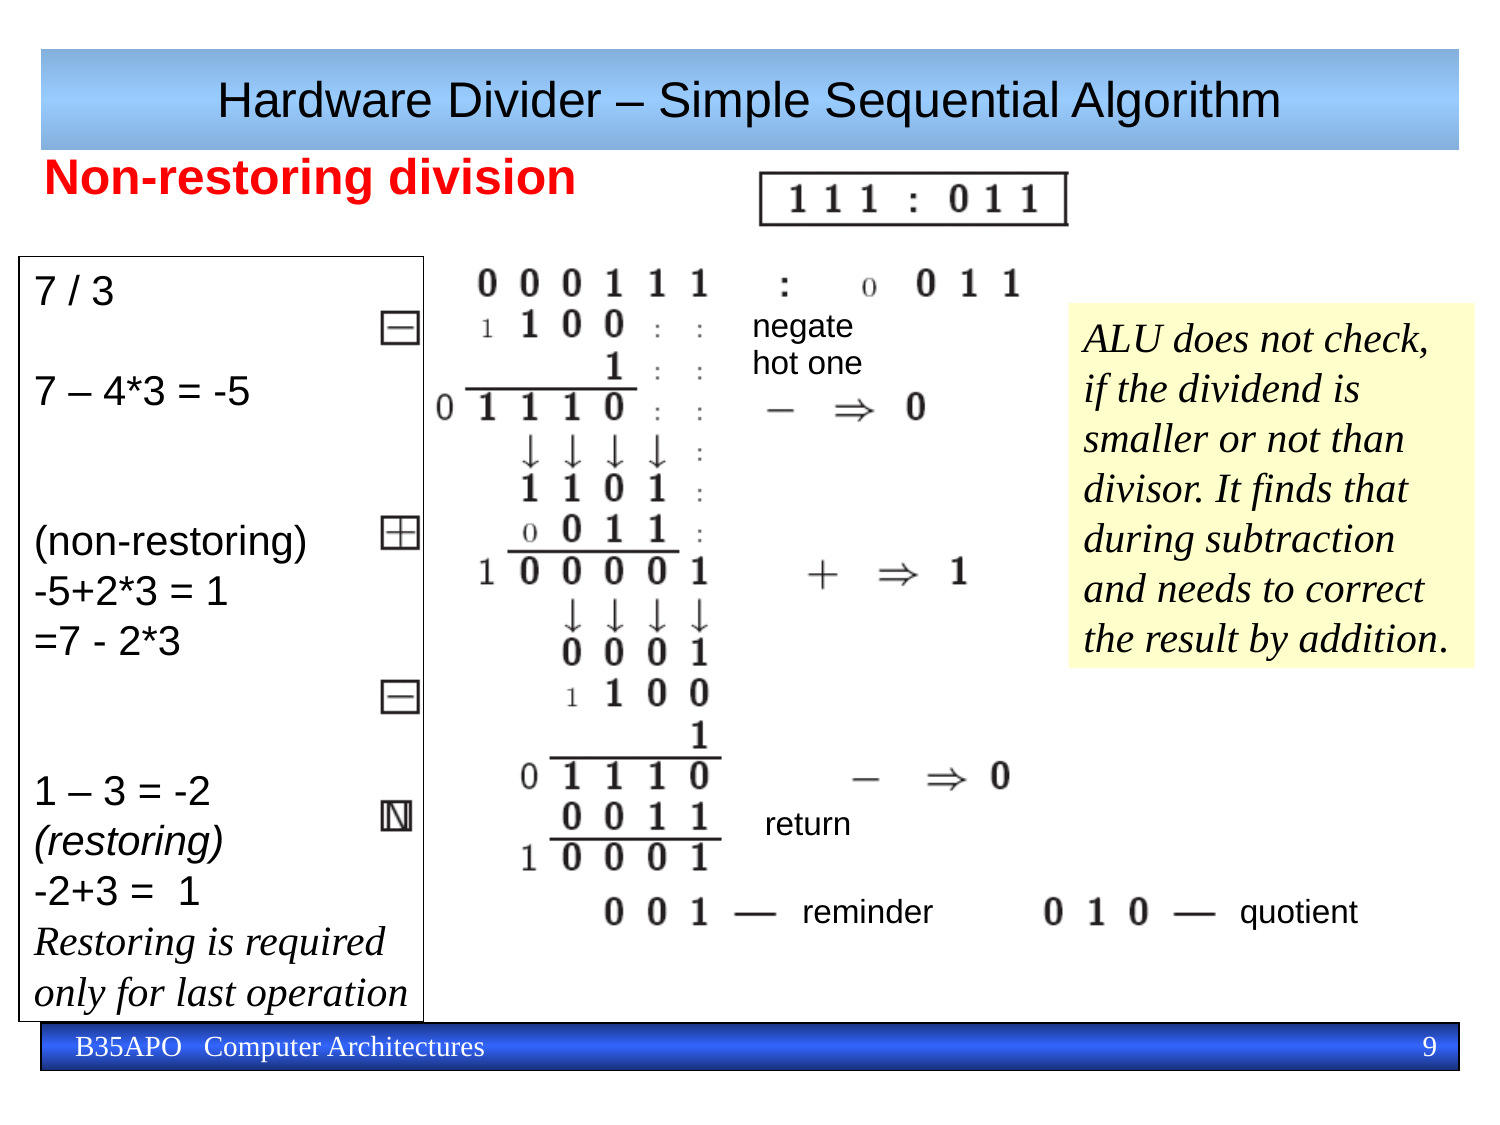

# Hardware Divider – Simple Sequential Algorithm
Non-restoring division
7 / 3
7 – 4*3 = -5
(non-restoring)
-5+2*3 = 1
=7 - 2*3
1 – 3 = -2
(restoring)
-2+3 = 1
Restoring is required
only for last operation
negate
hot one
ALU does not check, if the dividend is smaller or not than divisor. It finds that during subtraction and needs to correct the result by addition.
return
reminder
quotient
B35APO Computer Architectures
9